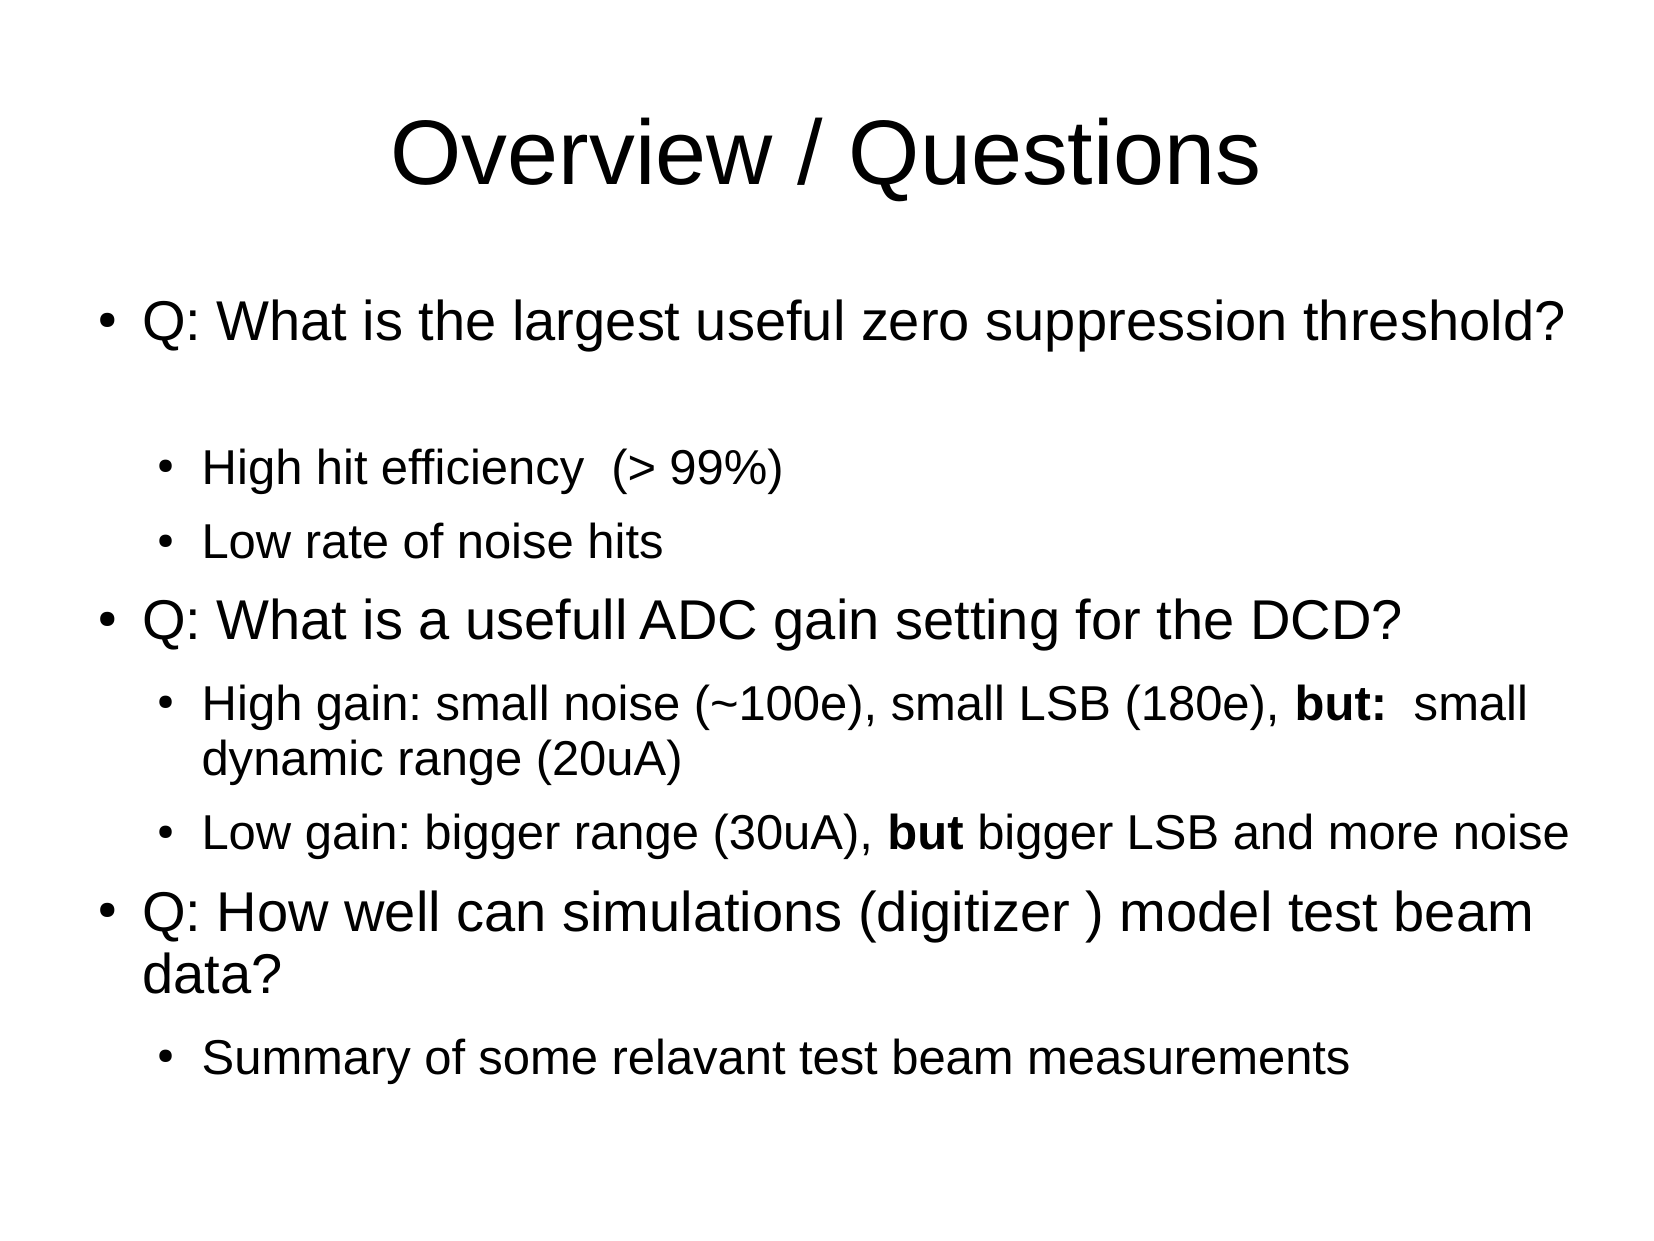

# Overview / Questions
Q: What is the largest useful zero suppression threshold?
High hit efficiency (> 99%)
Low rate of noise hits
Q: What is a usefull ADC gain setting for the DCD?
High gain: small noise (~100e), small LSB (180e), but: small dynamic range (20uA)
Low gain: bigger range (30uA), but bigger LSB and more noise
Q: How well can simulations (digitizer ) model test beam data?
Summary of some relavant test beam measurements